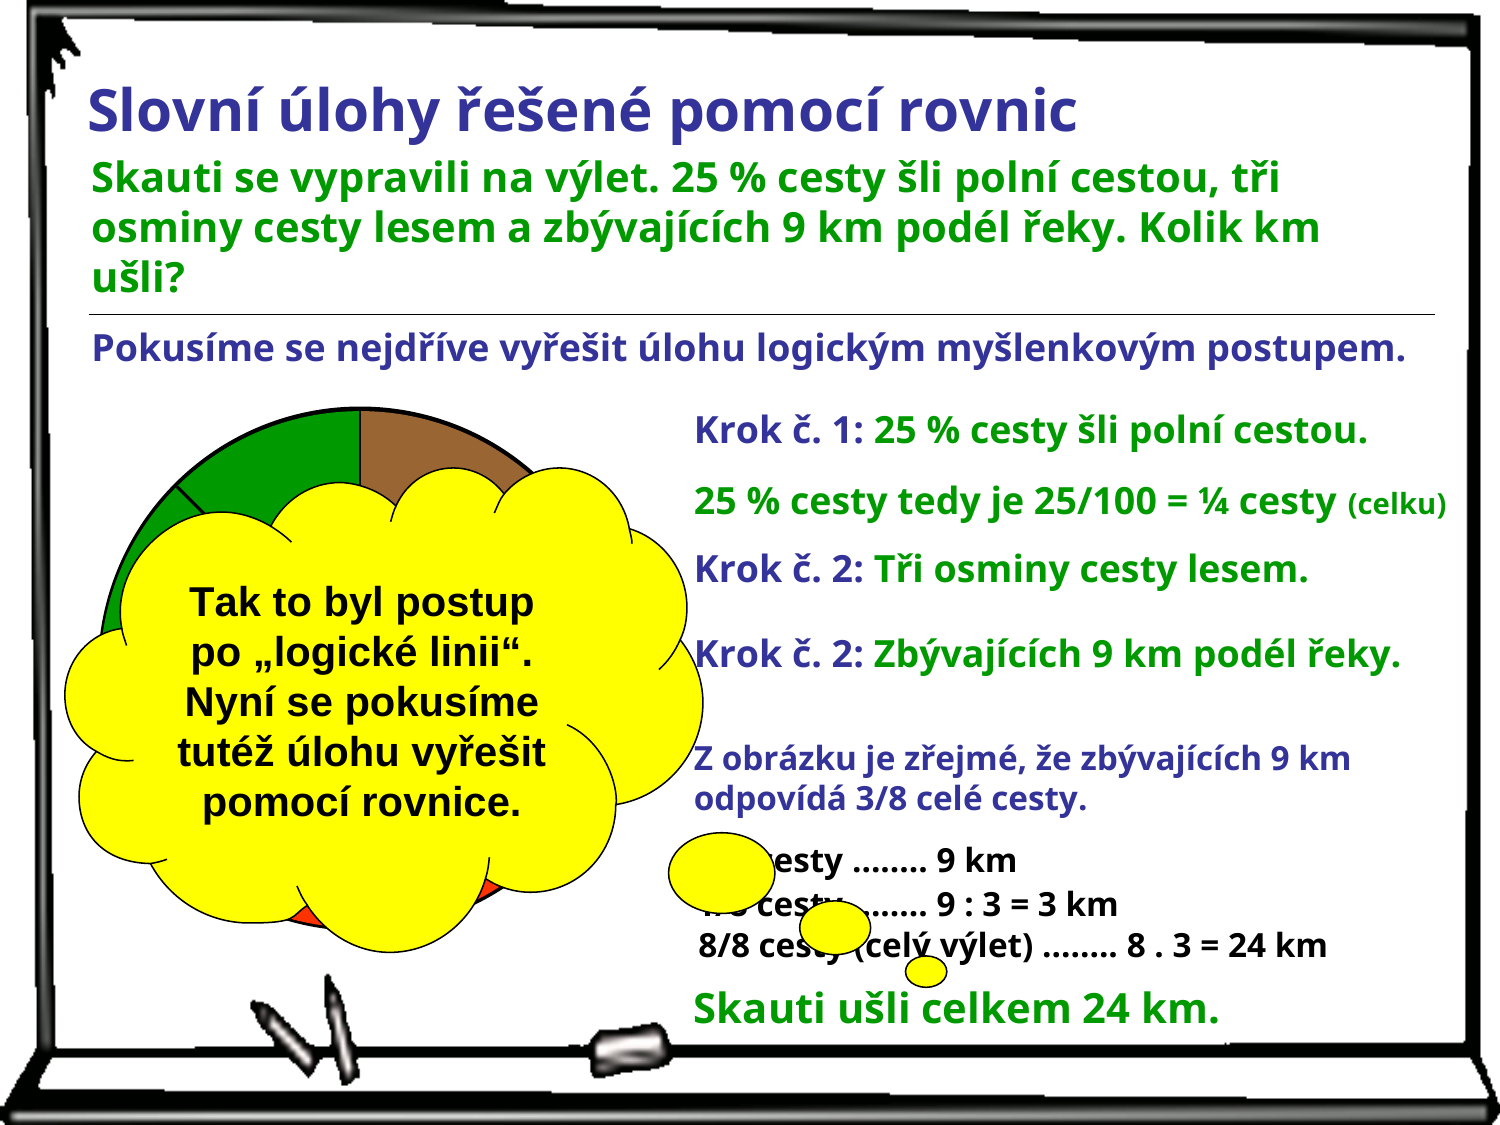

Slovní úlohy řešené pomocí rovnic
Skauti se vypravili na výlet. 25 % cesty šli polní cestou, tři osminy cesty lesem a zbývajících 9 km podél řeky. Kolik km ušli?
Pokusíme se nejdříve vyřešit úlohu logickým myšlenkovým postupem.
Krok č. 1: 25 % cesty šli polní cestou.
25 % cesty tedy je 25/100 = ¼ cesty (celku)
Tak to byl postup po „logické linii“. Nyní se pokusíme tutéž úlohu vyřešit pomocí rovnice.
Krok č. 2: Tři osminy cesty lesem.
Krok č. 2: Zbývajících 9 km podél řeky.
Z obrázku je zřejmé, že zbývajících 9 km odpovídá 3/8 celé cesty.
3/8 cesty …….. 9 km
1/8 cesty …….. 9 : 3 = 3 km
8/8 cesty (celý výlet) …….. 8 . 3 = 24 km
Skauti ušli celkem 24 km.